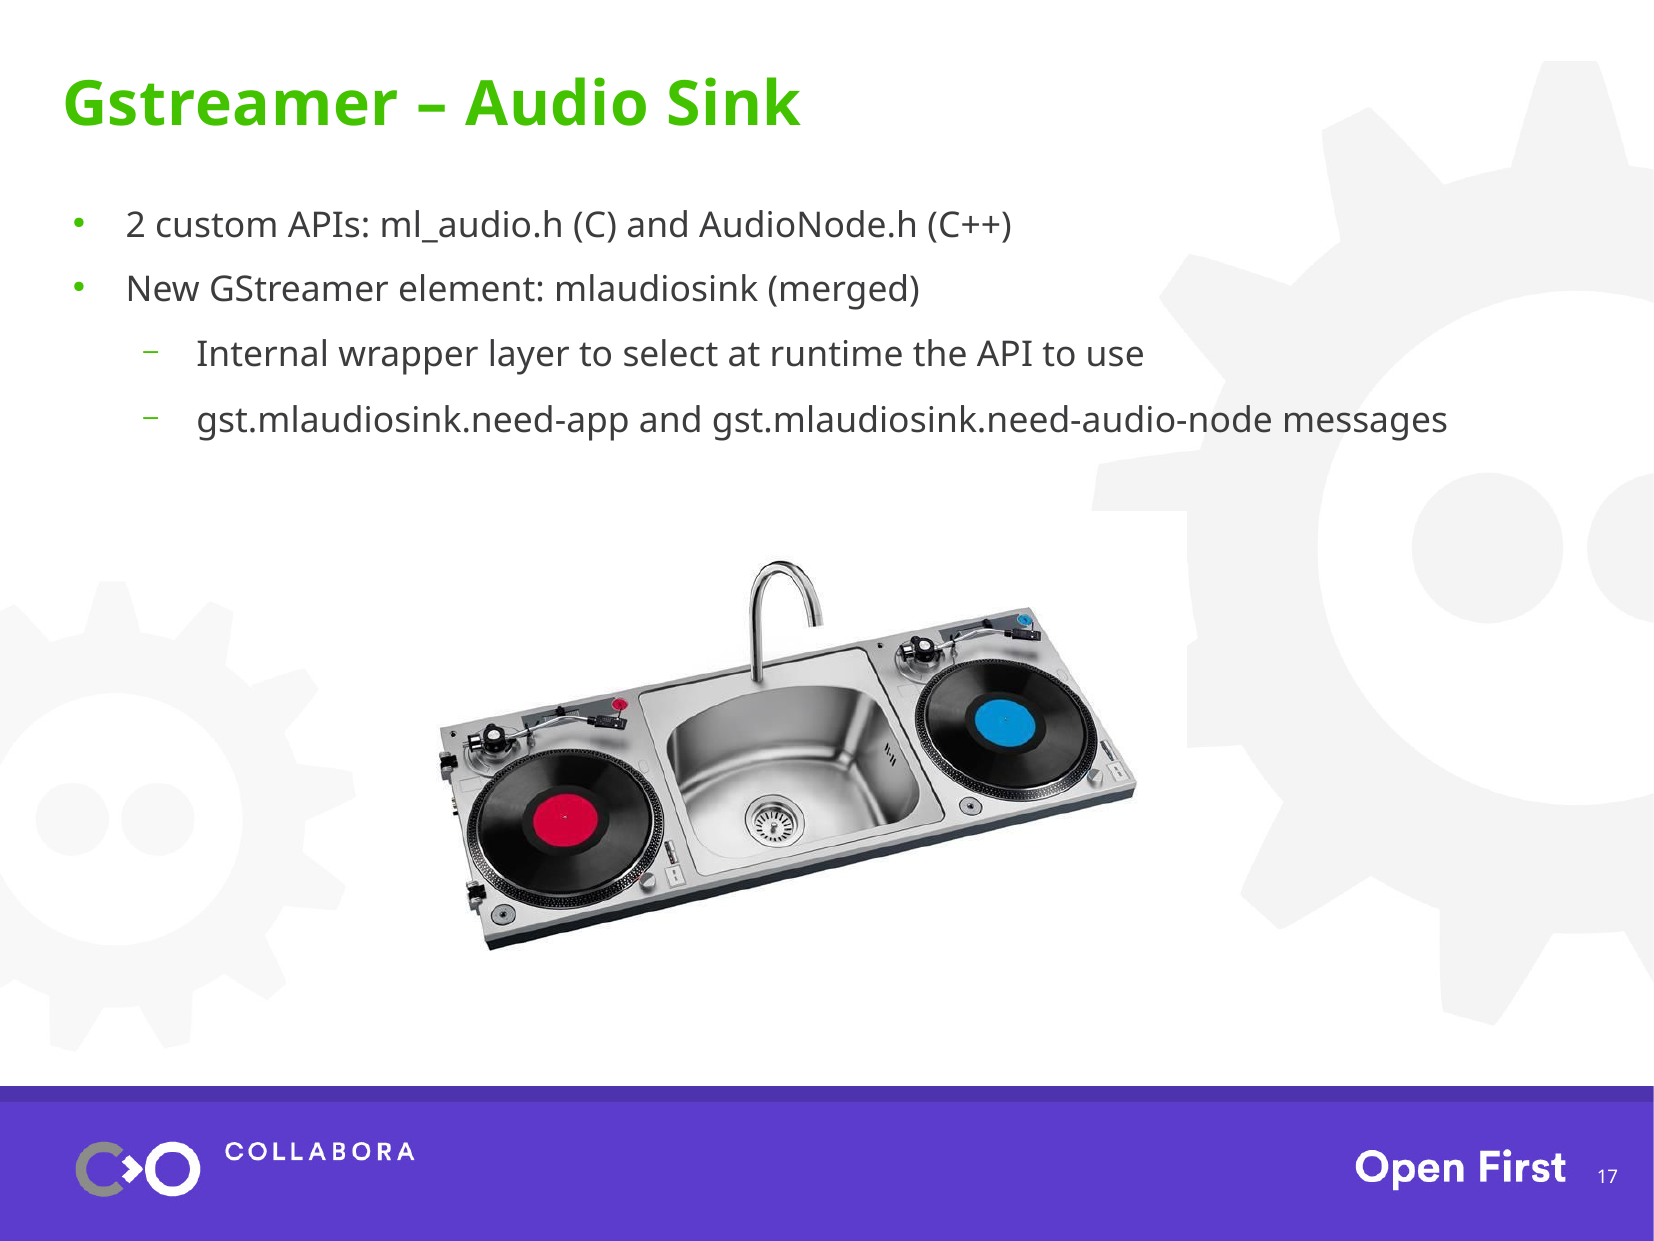

# Gstreamer – Audio Sink
2 custom APIs: ml_audio.h (C) and AudioNode.h (C++)
New GStreamer element: mlaudiosink (merged)
Internal wrapper layer to select at runtime the API to use
gst.mlaudiosink.need-app and gst.mlaudiosink.need-audio-node messages